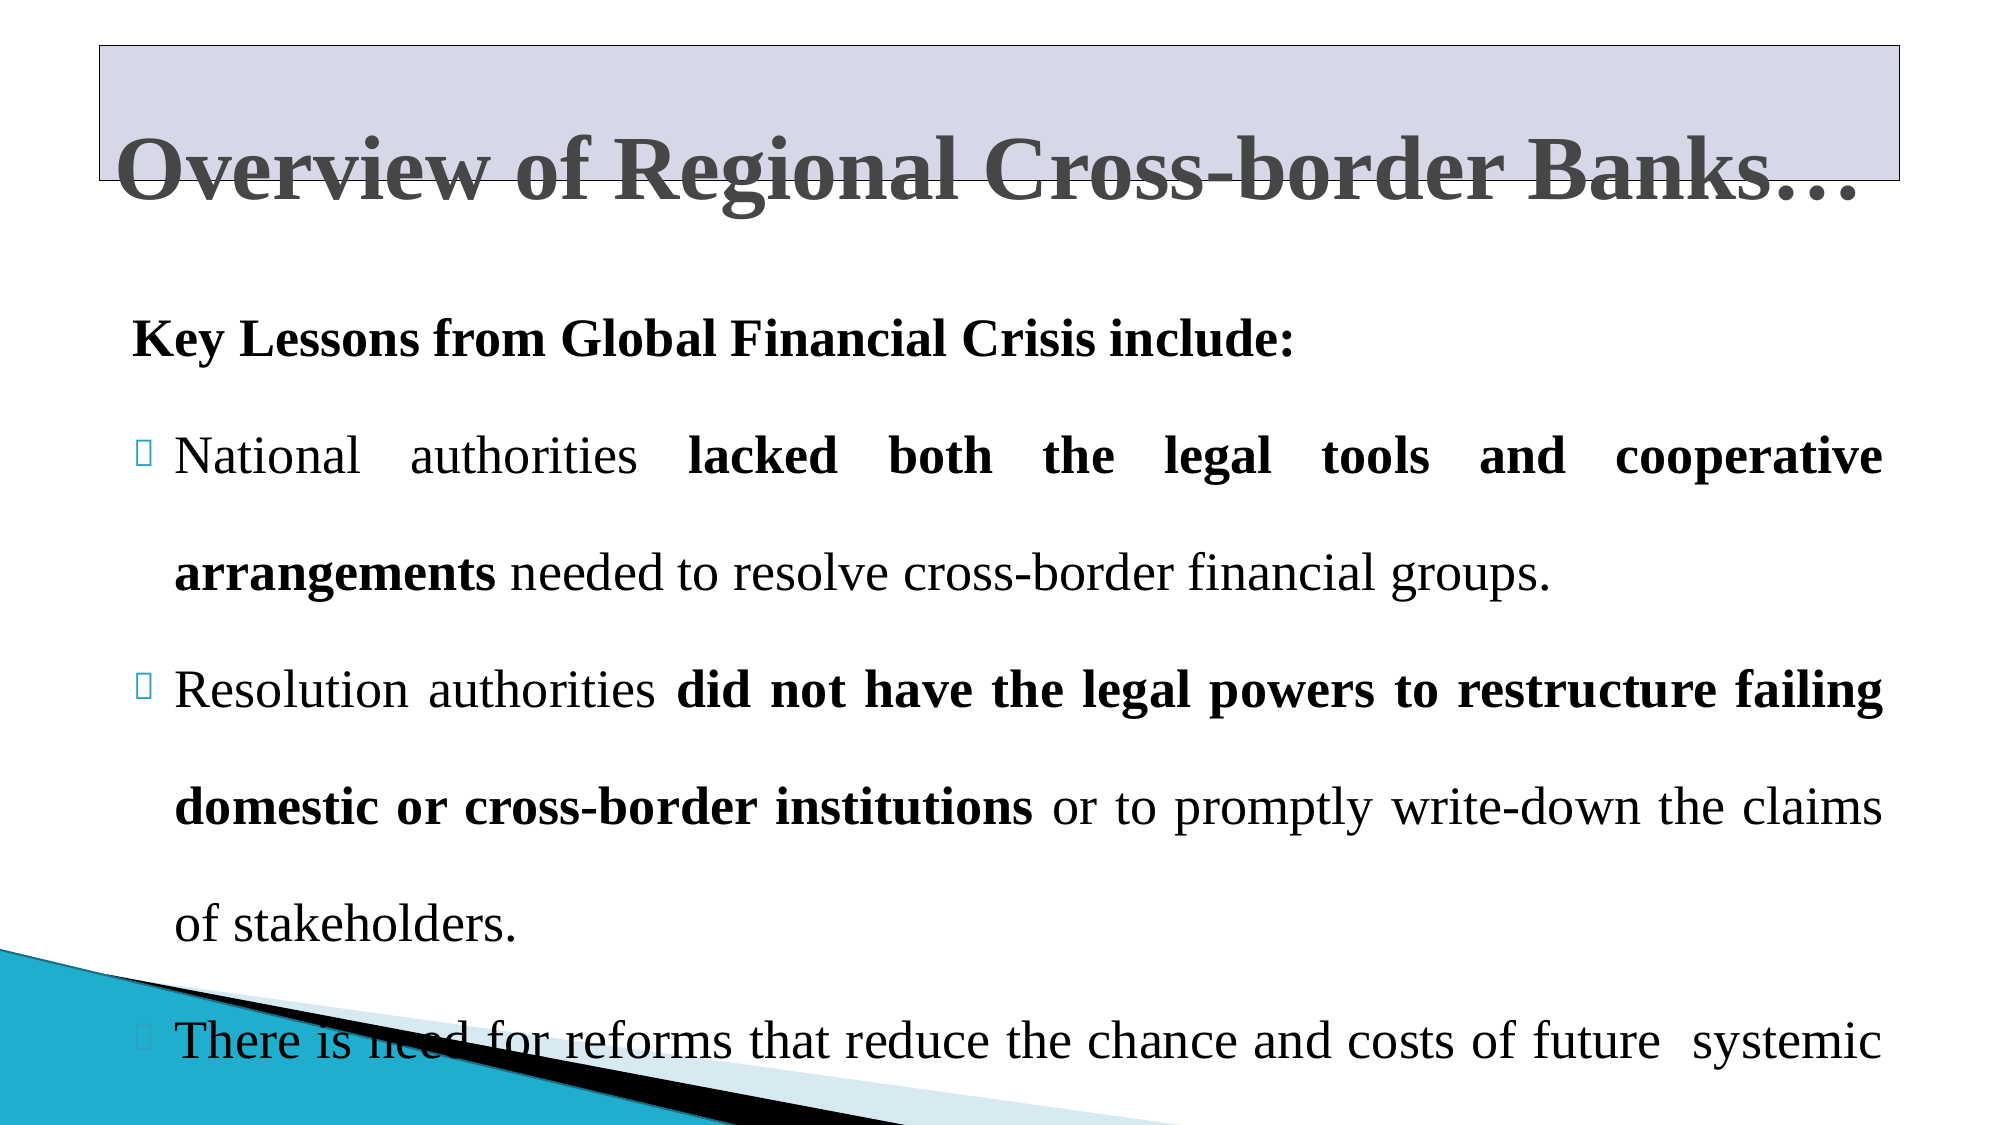

Overview of Regional Cross-border Banks…
# Key Lessons from Global Financial Crisis include:
National authorities lacked both the legal tools and cooperative arrangements needed to resolve cross-border financial groups.
Resolution authorities did not have the legal powers to restructure failing domestic or cross-border institutions or to promptly write-down the claims of stakeholders.
There is need for reforms that reduce the chance and costs of future systemic financial crises in the most efficient manner.
Need for policy makers (and market participants) to think more about the system as a whole when engaging in risk monitoring efforts and financial system reforms.